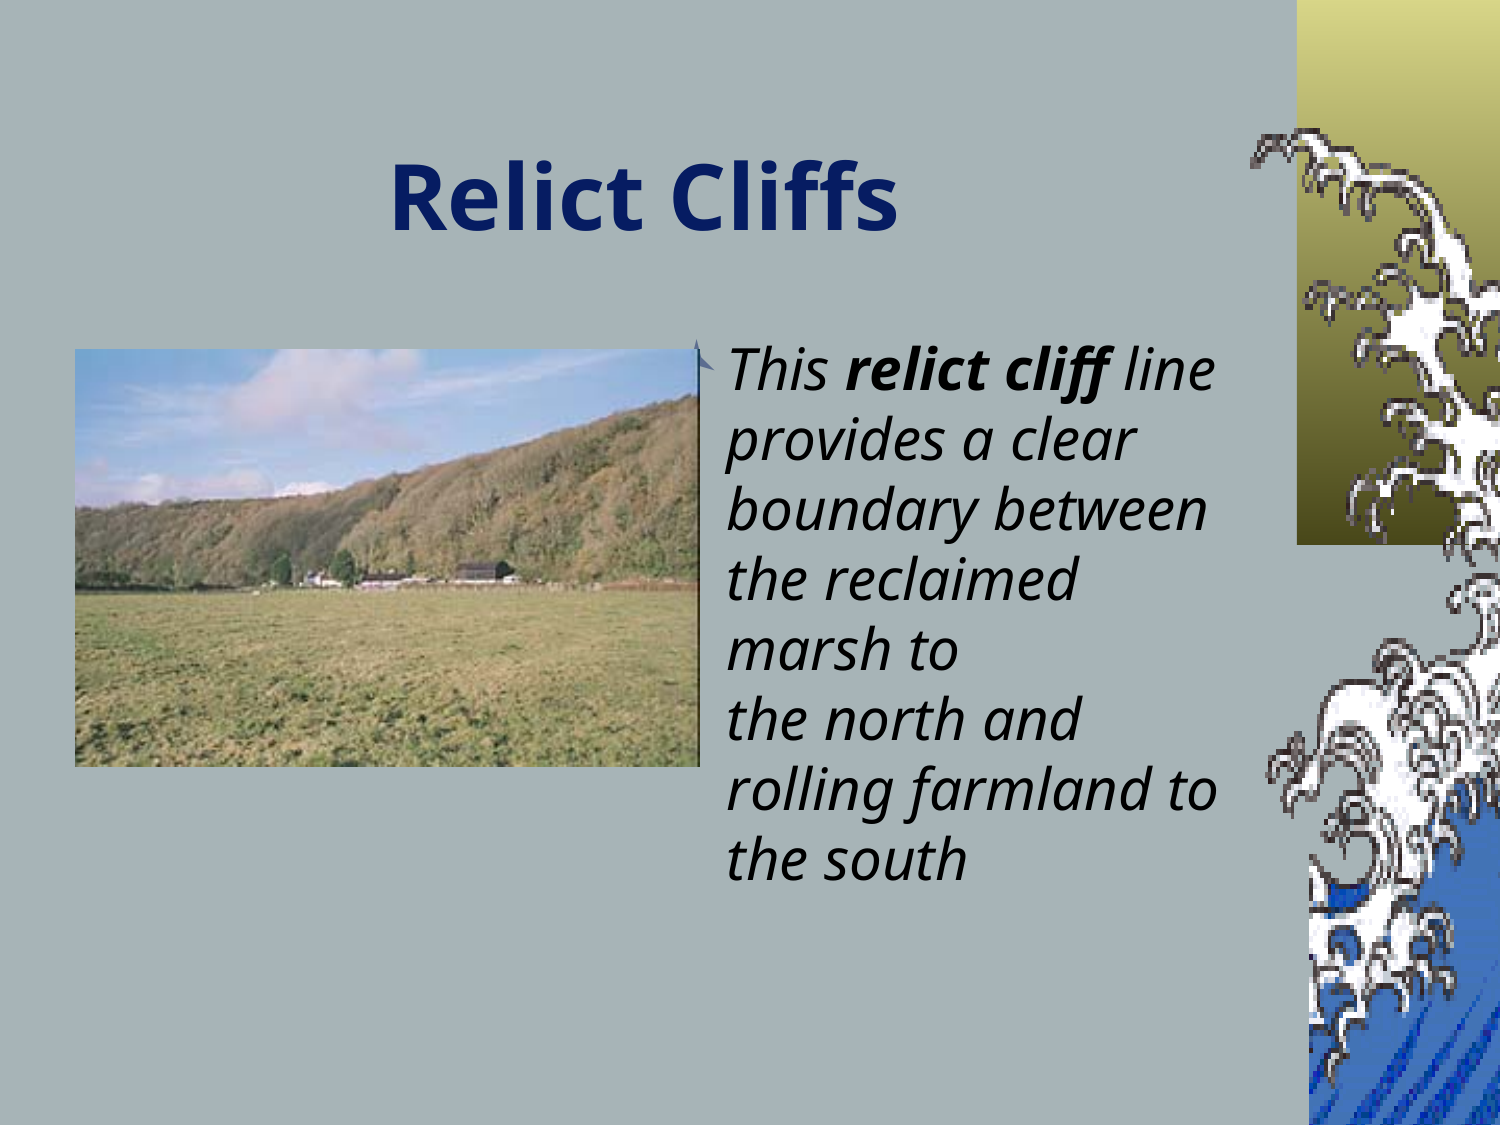

# Relict Cliffs
This relict cliff line provides a clear boundary between the reclaimed marsh to
the north and rolling farmland to the south